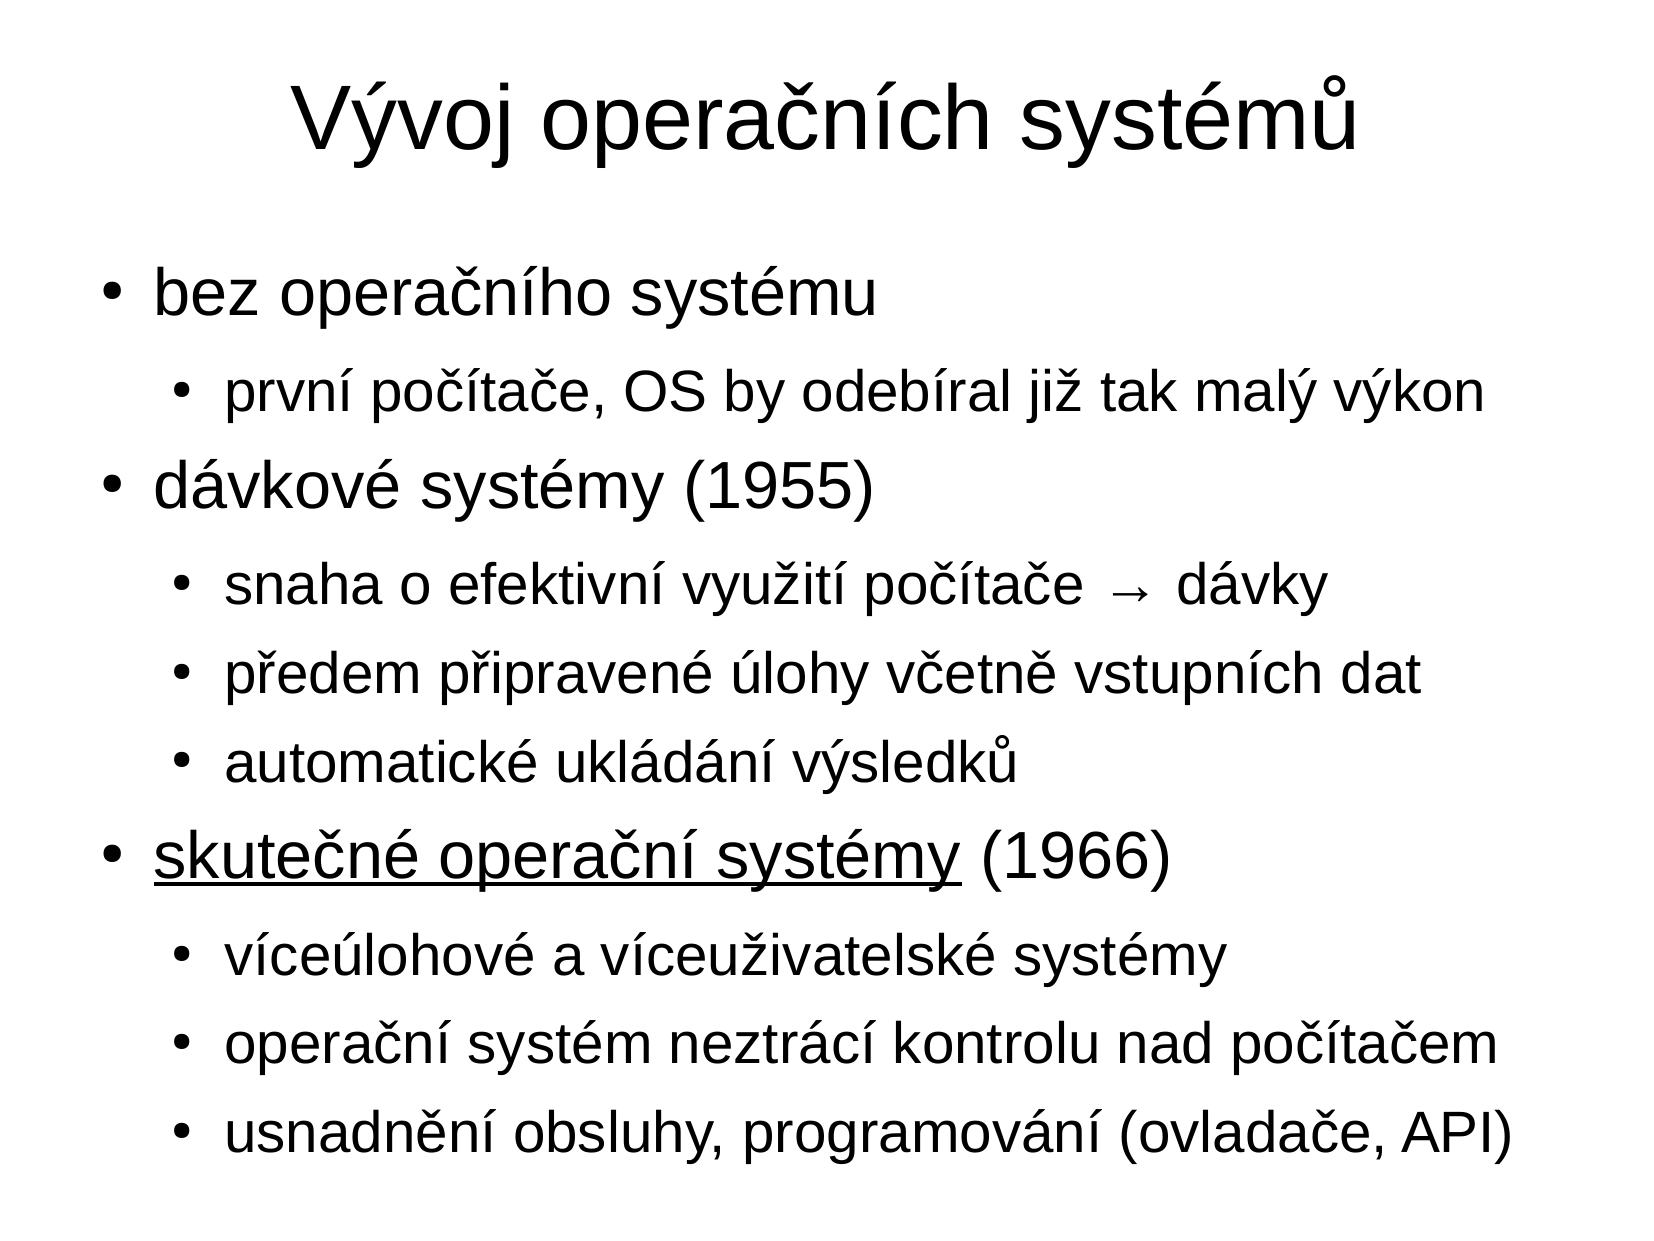

# Vývoj operačních systémů
bez operačního systému
první počítače, OS by odebíral již tak malý výkon
dávkové systémy (1955)
snaha o efektivní využití počítače → dávky
předem připravené úlohy včetně vstupních dat
automatické ukládání výsledků
skutečné operační systémy (1966)
víceúlohové a víceuživatelské systémy
operační systém neztrácí kontrolu nad počítačem
usnadnění obsluhy, programování (ovladače, API)